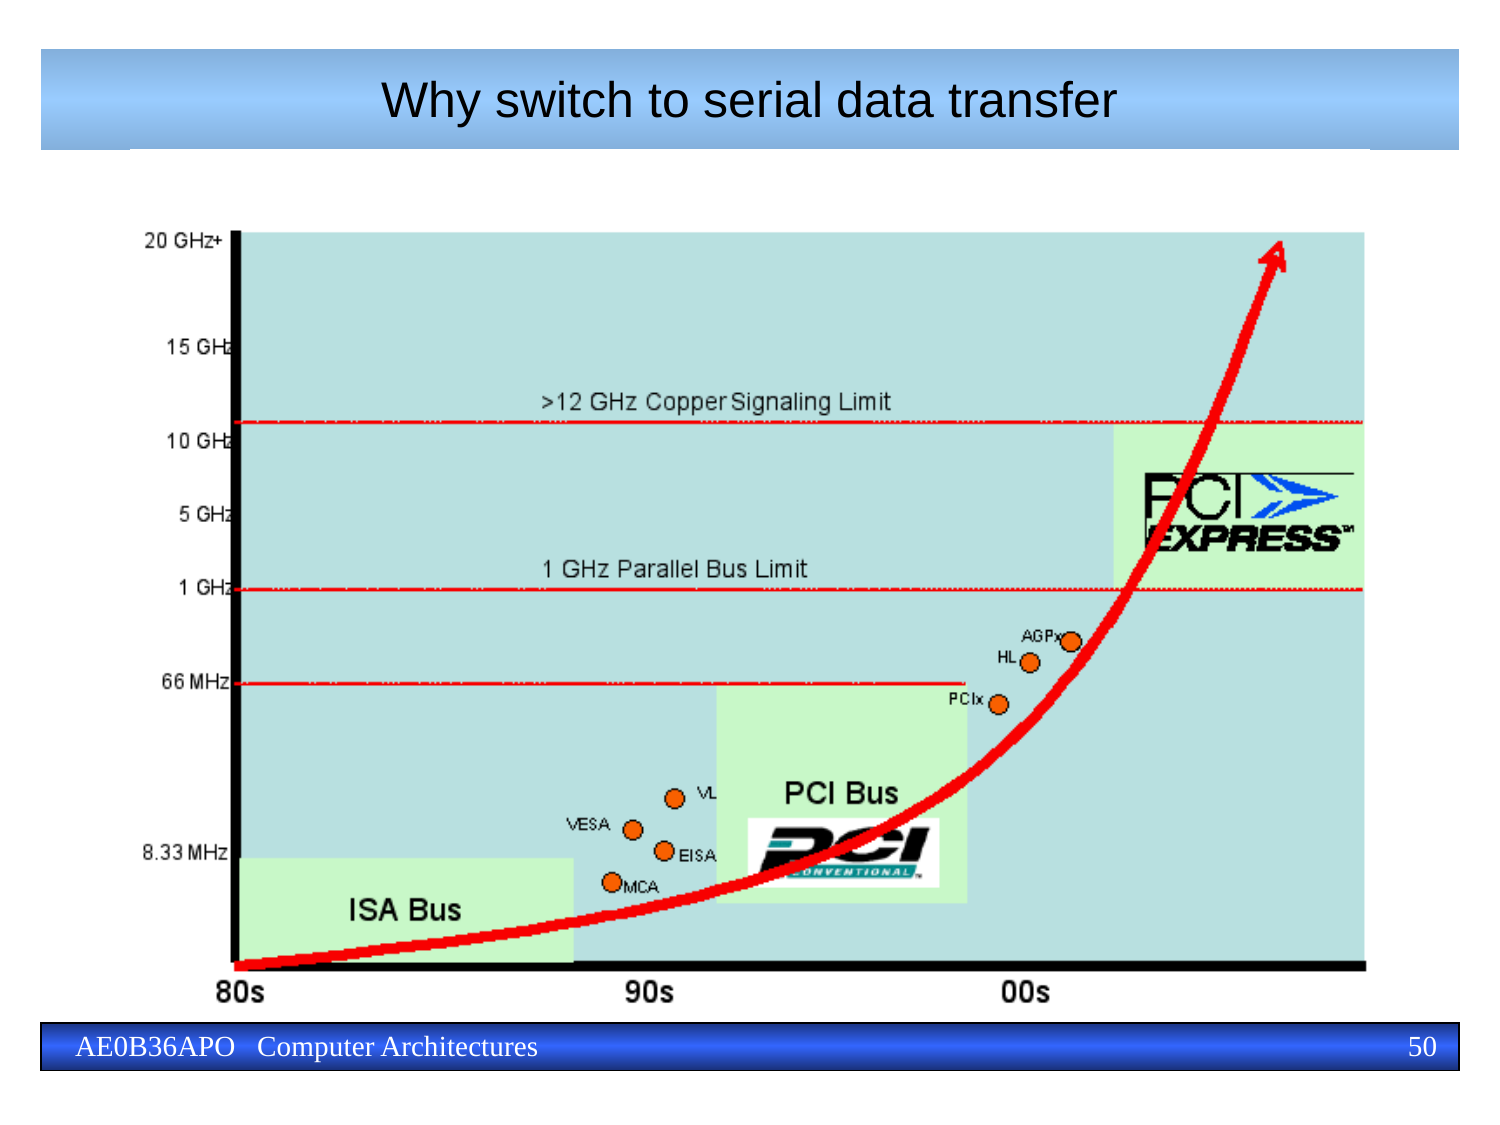

# Why switch to serial data transfer
AE0B36APO Computer Architectures
50